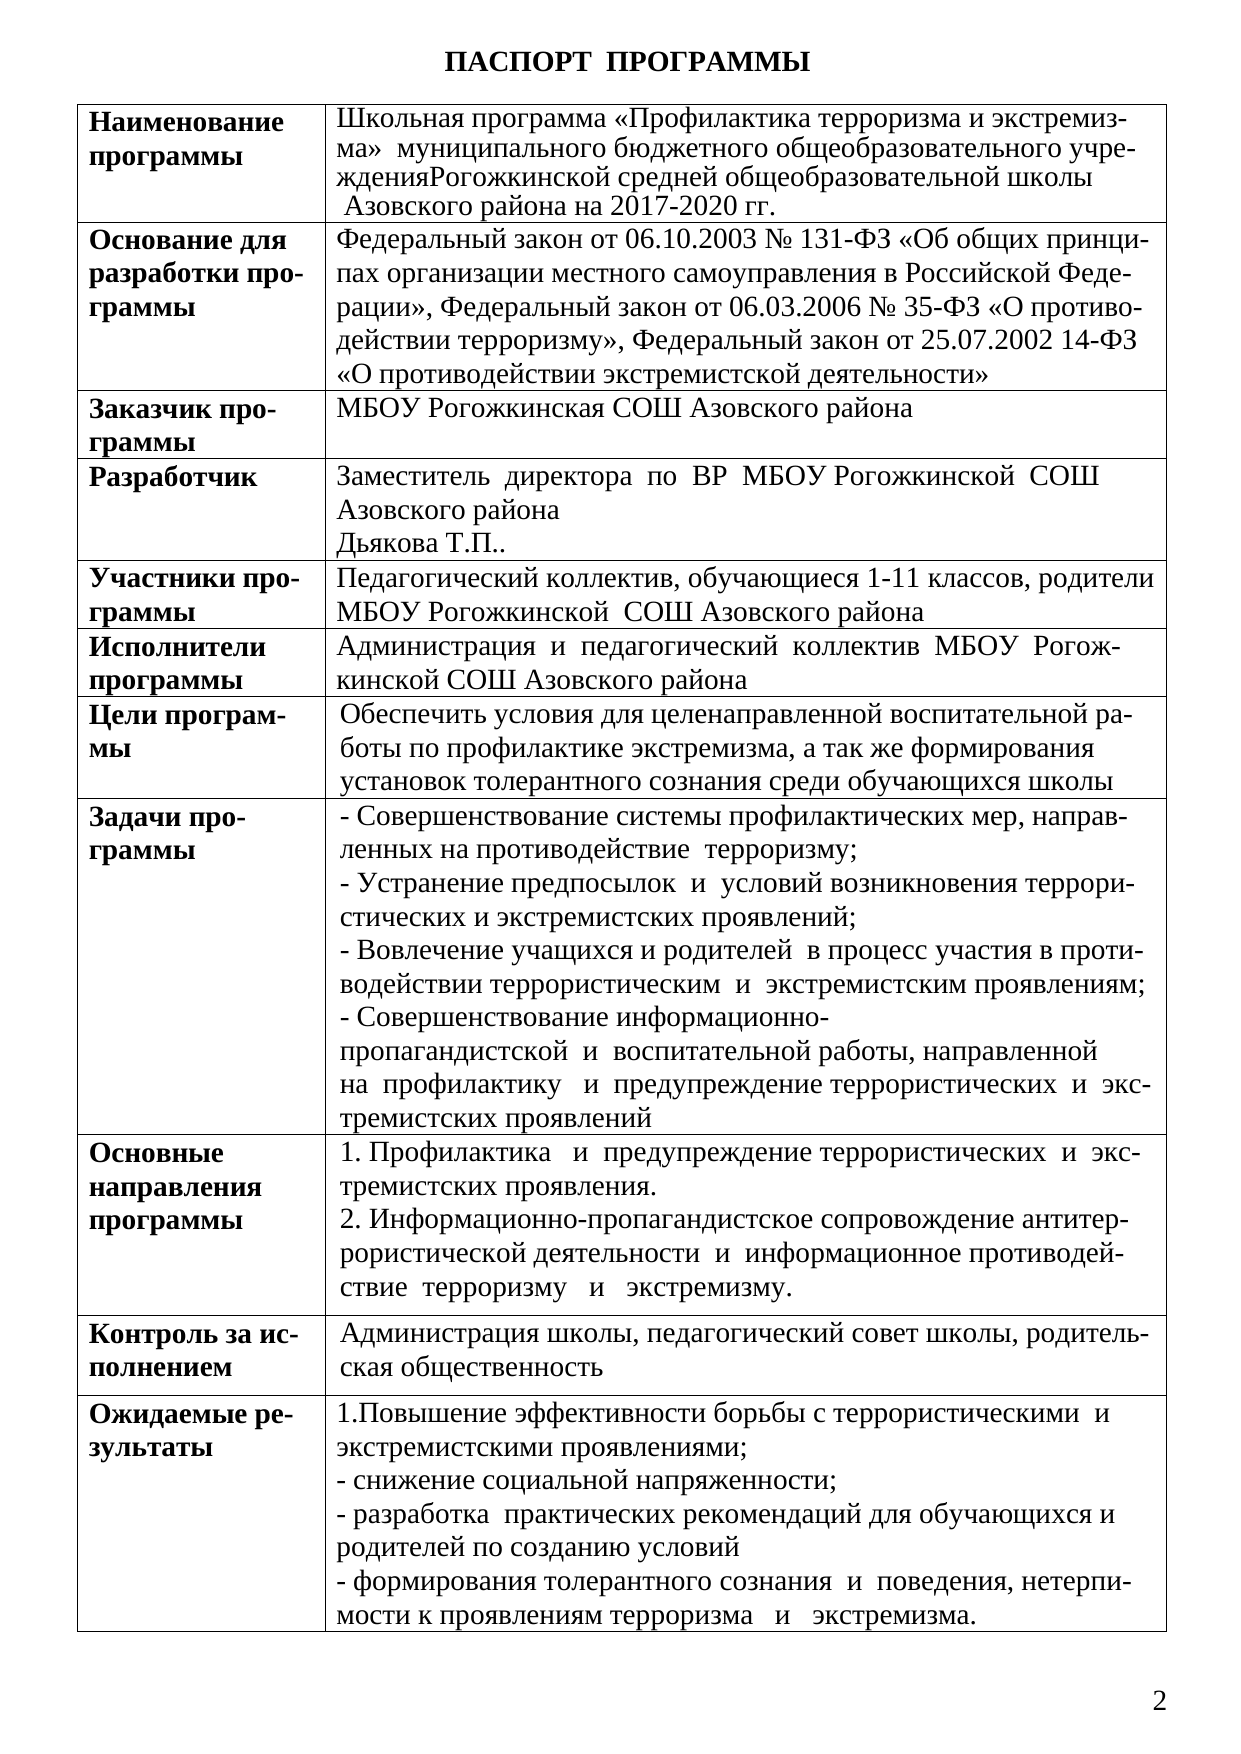

ПАСПОРТ ПРОГРАММЫ
Школьная программа «Профилактика терроризма и экстремиз-
Наименование
ма» муниципального бюджетного общеобразовательного учре-
программы
жденияРогожкинской средней общеобразовательной школы
 Азовского района на 2017-2020 гг.
Федеральный закон от 06.10.2003 № 131-ФЗ «Об общих принци-
Основание для
пах организации местного самоуправления в Российской Феде-
разработки про-
рации», Федеральный закон от 06.03.2006 № 35-ФЗ «О противо-
граммы
действии терроризму», Федеральный закон от 25.07.2002 14-ФЗ
«О противодействии экстремистской деятельности»
МБОУ Рогожкинская СОШ Азовского района
Заказчик про-
граммы
Заместитель директора по ВР МБОУ Рогожкинской СОШ
Разработчик
Азовского района
Дьякова Т.П..
Педагогический коллектив, обучающиеся 1-11 классов, родители
Участники про-
МБОУ Рогожкинской СОШ Азовского района
граммы
Администрация и педагогический коллектив МБОУ Рогож-
Исполнители
кинской СОШ Азовского района
программы
Обеспечить условия для целенаправленной воспитательной ра-
Цели програм-
боты по профилактике экстремизма, а так же формирования
мы
установок толерантного сознания среди обучающихся школы
- Совершенствование системы профилактических мер, направ-
Задачи про-
ленных на противодействие терроризму;
граммы
- Устранение предпосылок и условий возникновения террори-
стических и экстремистских проявлений;
- Вовлечение учащихся и родителей в процесс участия в проти-
водействии террористическим и экстремистским проявлениям;
- Совершенствование информационно-
пропагандистской и воспитательной работы, направленной
на профилактику и предупреждение террористических и экс-
тремистских проявлений
1. Профилактика и предупреждение террористических и экс-
Основные
тремистских проявления.
направления
2. Информационно-пропагандистское сопровождение антитер-
программы
рористической деятельности и информационное противодей-
ствие терроризму и экстремизму.
Администрация школы, педагогический совет школы, родитель-
Контроль за ис-
ская общественность
полнением
1.Повышение эффективности борьбы с террористическими и
Ожидаемые ре-
экстремистскими проявлениями;
зультаты
- снижение социальной напряженности;
- разработка практических рекомендаций для обучающихся и
родителей по созданию условий
- формирования толерантного сознания и поведения, нетерпи-
мости к проявлениям терроризма и экстремизма.
2